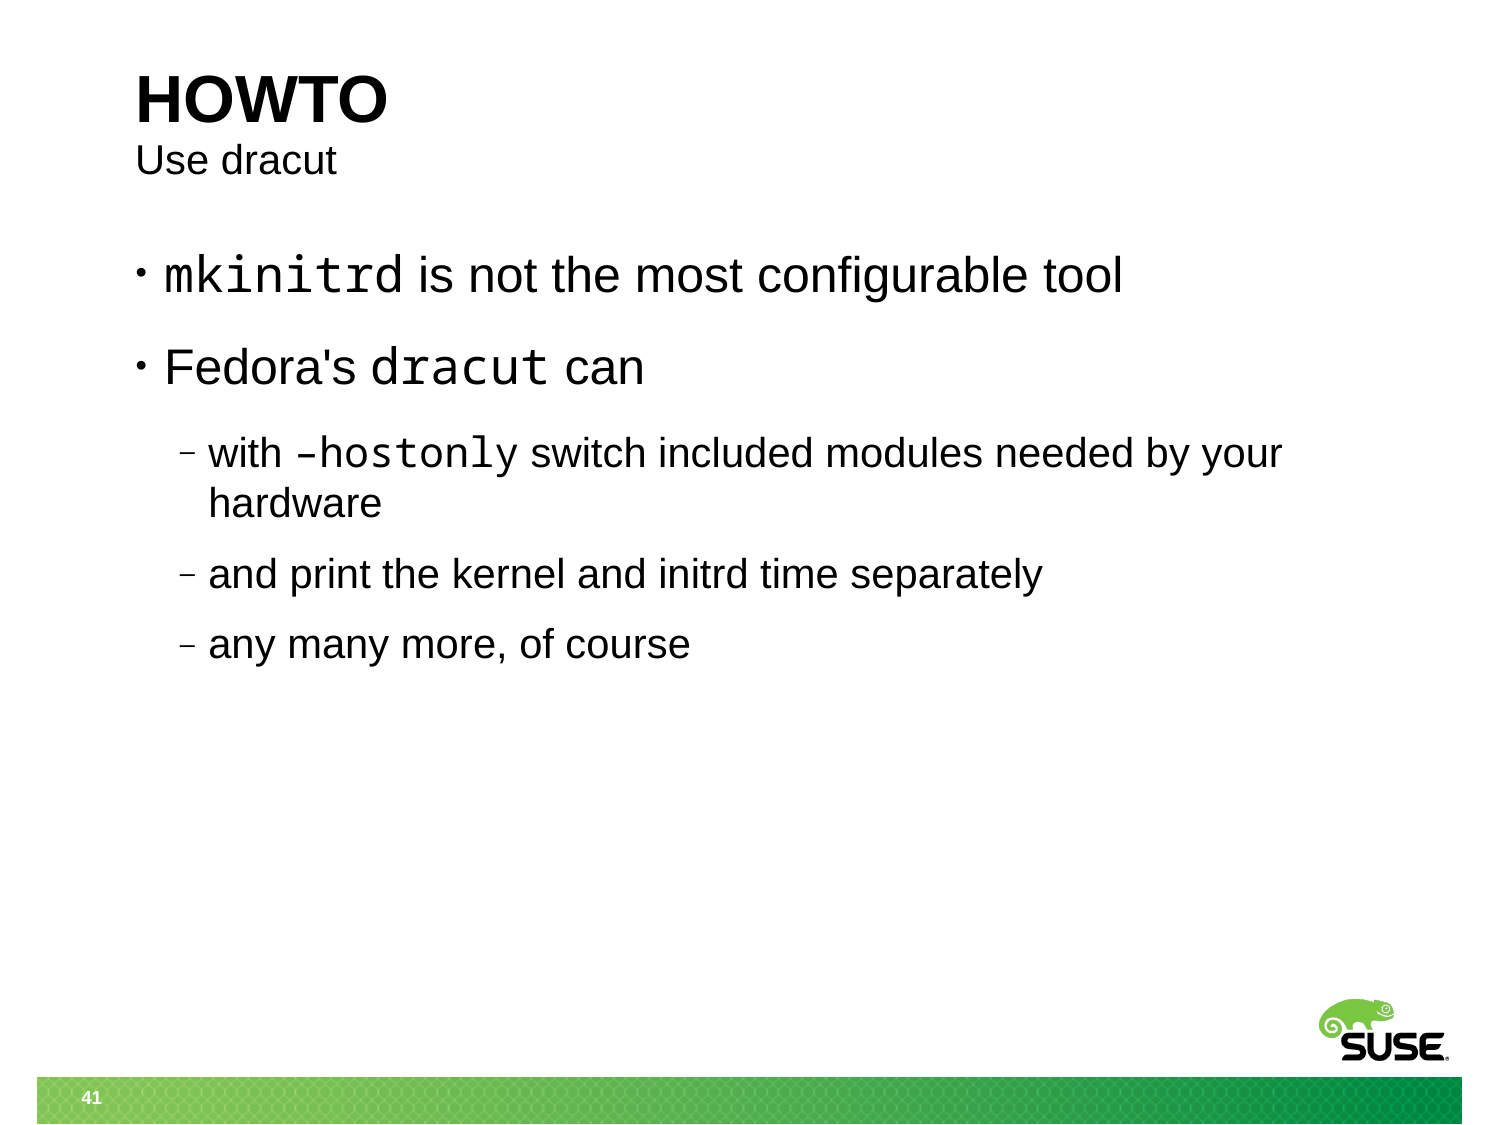

# HOWTO Use dracut
mkinitrd is not the most configurable tool
Fedora's dracut can
with –hostonly switch included modules needed by your hardware
and print the kernel and initrd time separately
any many more, of course